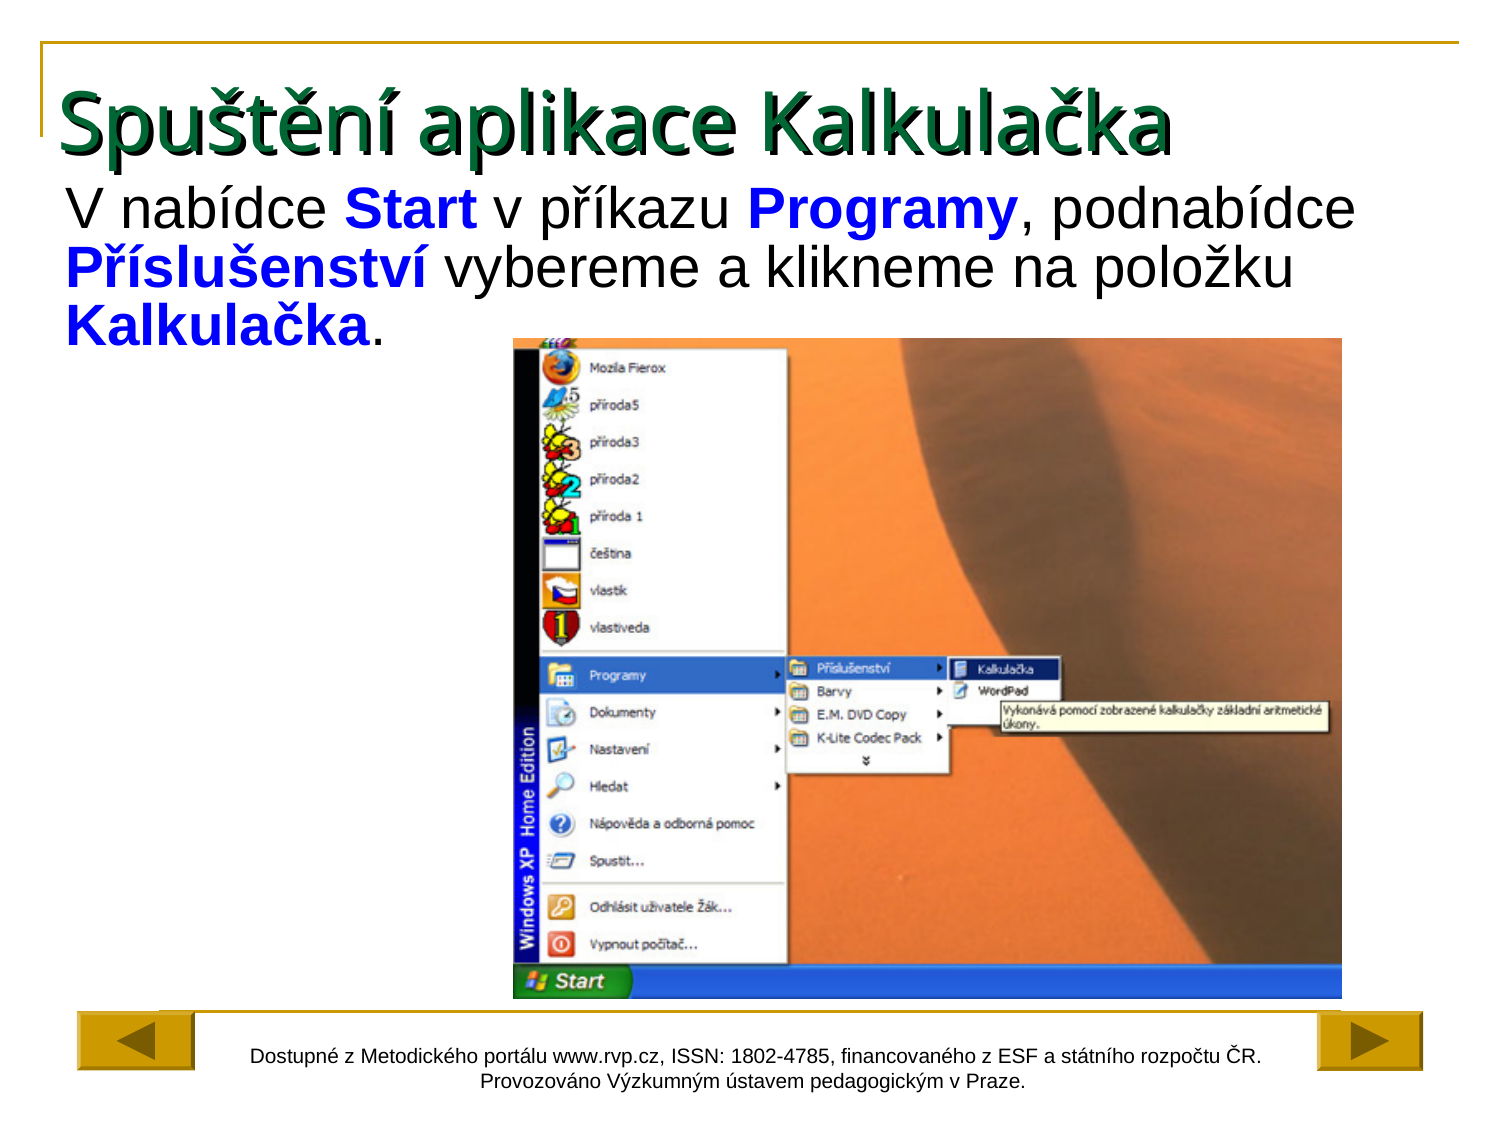

# Spuštění aplikace Kalkulačka
V nabídce Start v příkazu Programy, podnabídce Příslušenství vybereme a klikneme na položku Kalkulačka.